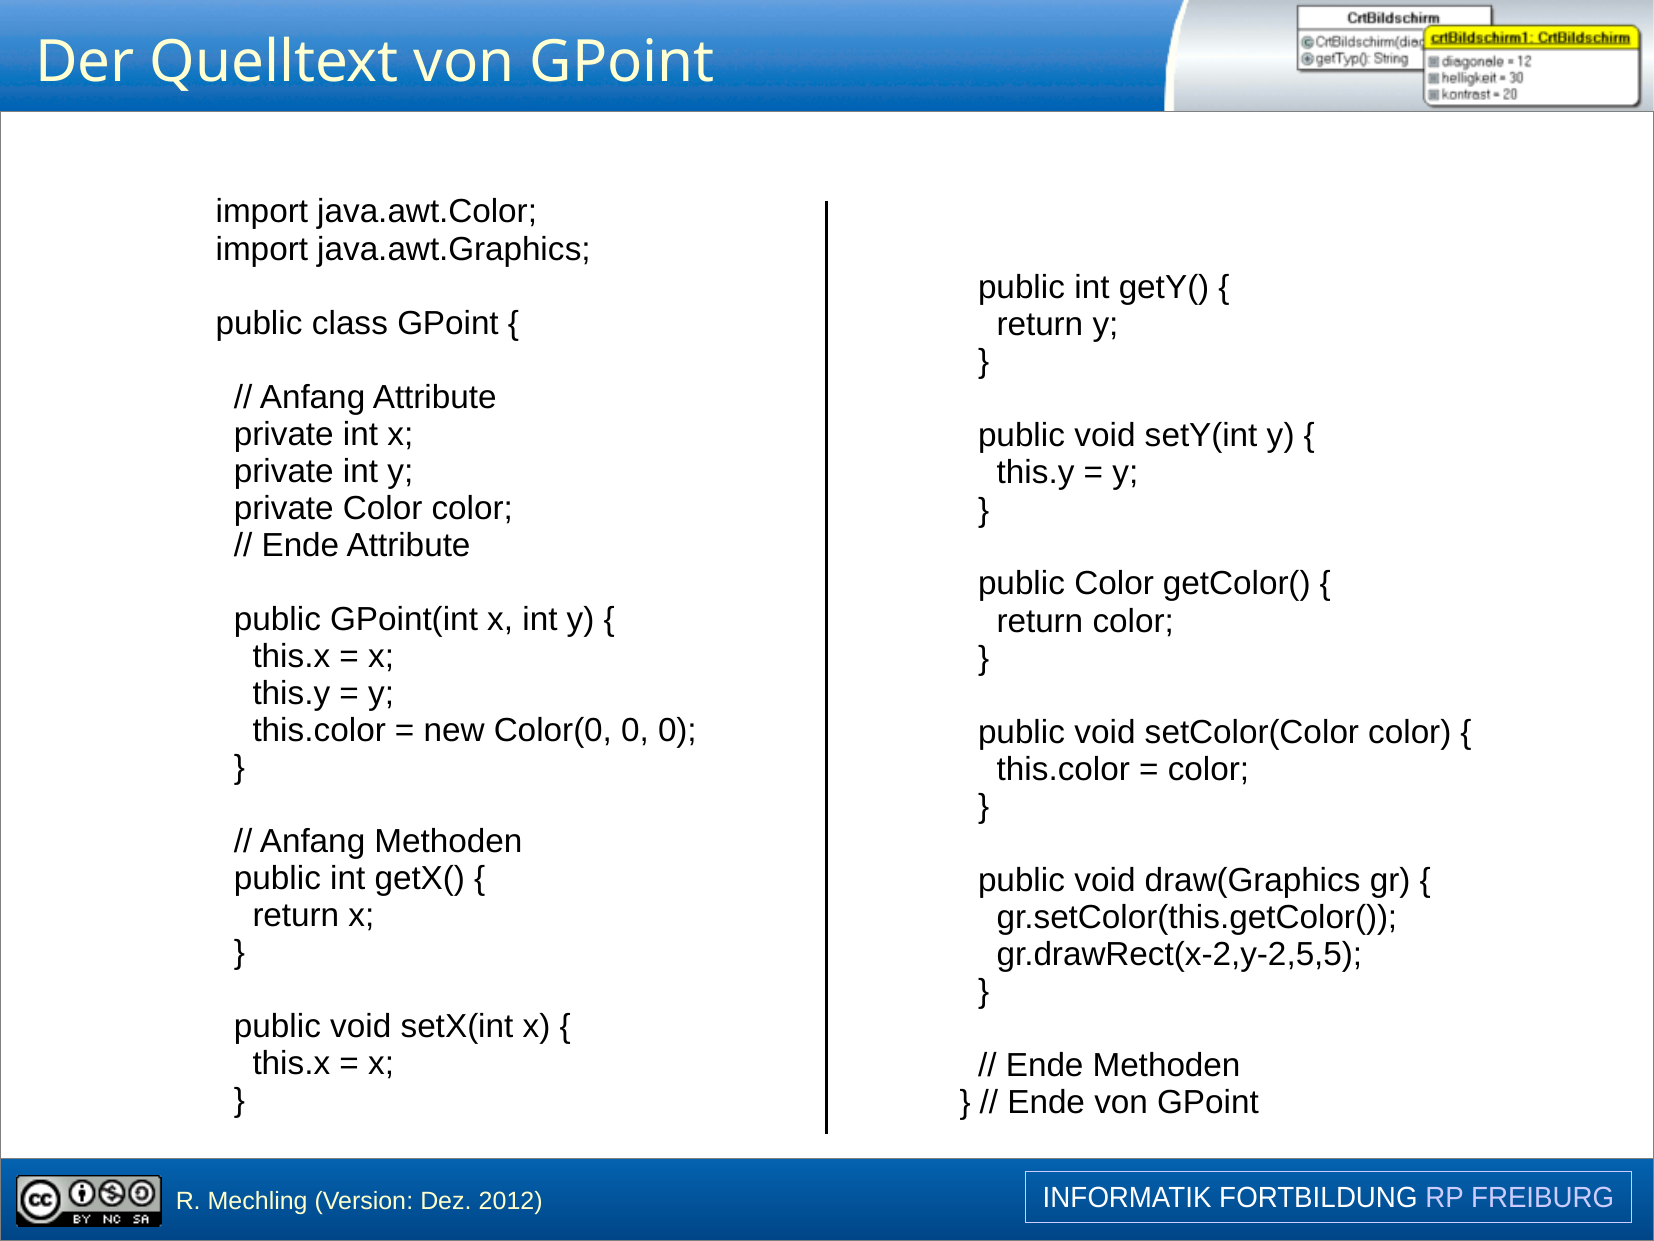

# Der Quelltext von GPoint
import java.awt.Color;
import java.awt.Graphics;
public class GPoint {
 // Anfang Attribute
 private int x;
 private int y;
 private Color color;
 // Ende Attribute
 public GPoint(int x, int y) {
 this.x = x;
 this.y = y;
 this.color = new Color(0, 0, 0);
 }
 // Anfang Methoden
 public int getX() {
 return x;
 }
 public void setX(int x) {
 this.x = x;
 }
 public int getY() {
 return y;
 }
 public void setY(int y) {
 this.y = y;
 }
 public Color getColor() {
 return color;
 }
 public void setColor(Color color) {
 this.color = color;
 }
 public void draw(Graphics gr) {
 gr.setColor(this.getColor());
 gr.drawRect(x-2,y-2,5,5);
 }
 // Ende Methoden
} // Ende von GPoint